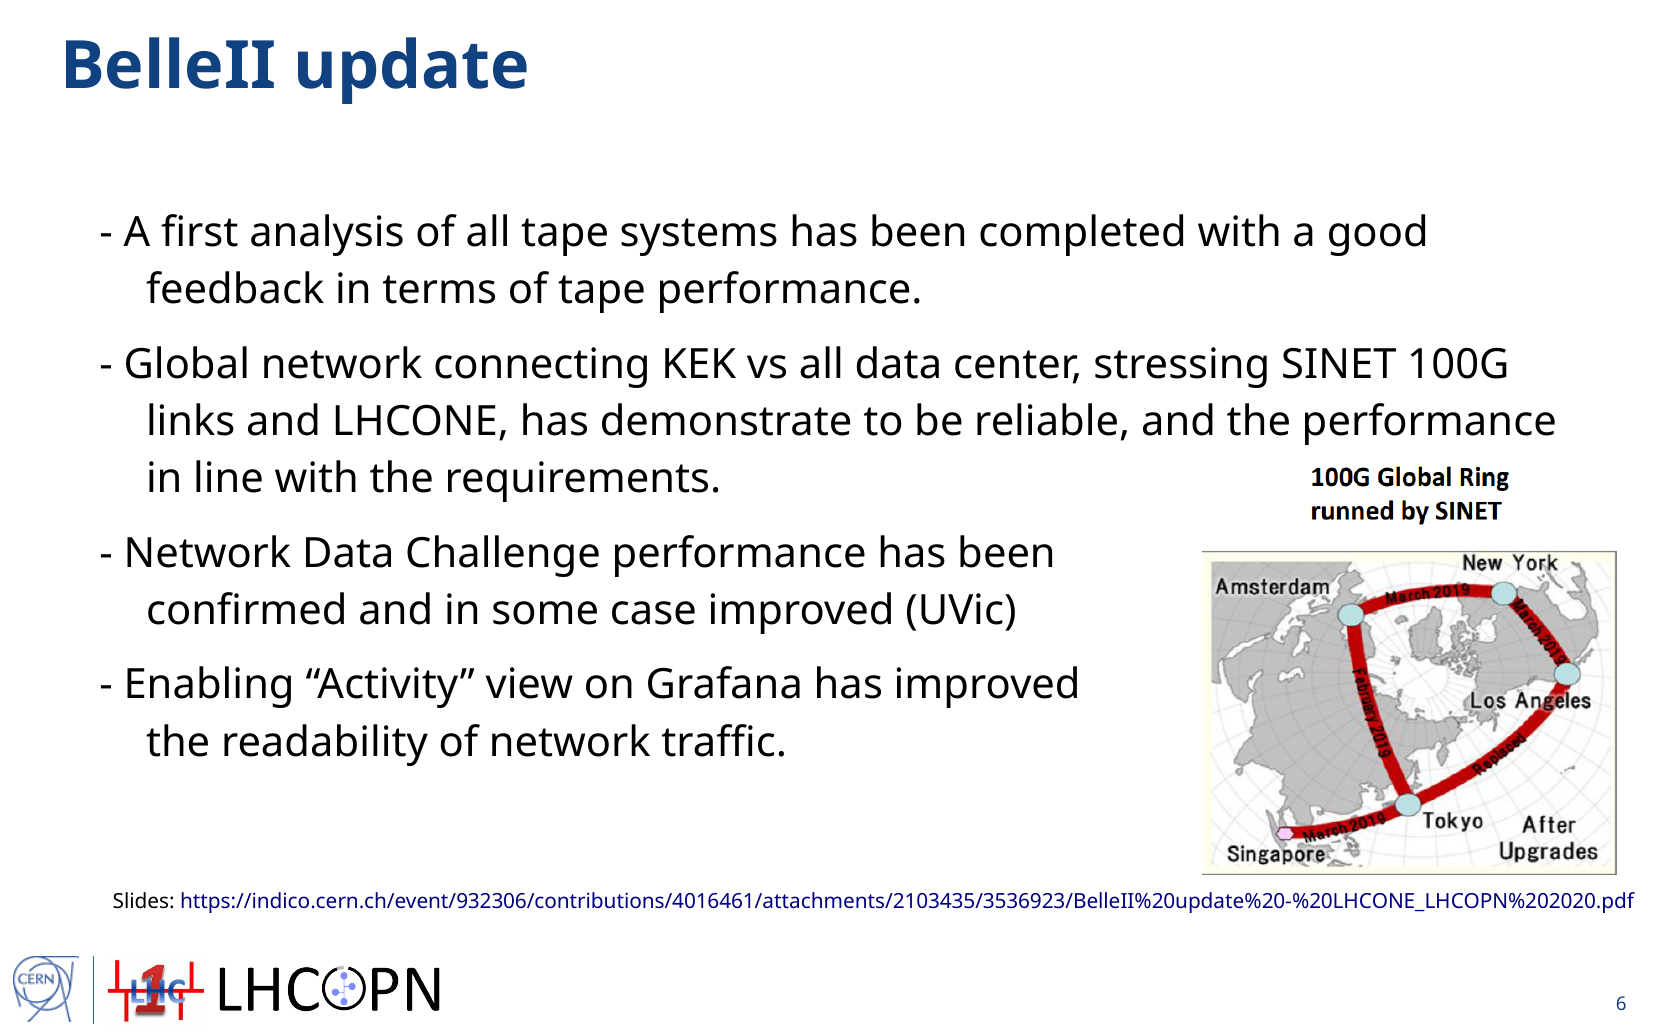

# BelleII update
- A first analysis of all tape systems has been completed with a good feedback in terms of tape performance.
- Global network connecting KEK vs all data center, stressing SINET 100G links and LHCONE, has demonstrate to be reliable, and the performance in line with the requirements.
- Network Data Challenge performance has been
confirmed and in some case improved (UVic)
- Enabling “Activity” view on Grafana has improved
the readability of network traffic.
Slides: https://indico.cern.ch/event/932306/contributions/4016461/attachments/2103435/3536923/BelleII%20update%20-%20LHCONE_LHCOPN%202020.pdf